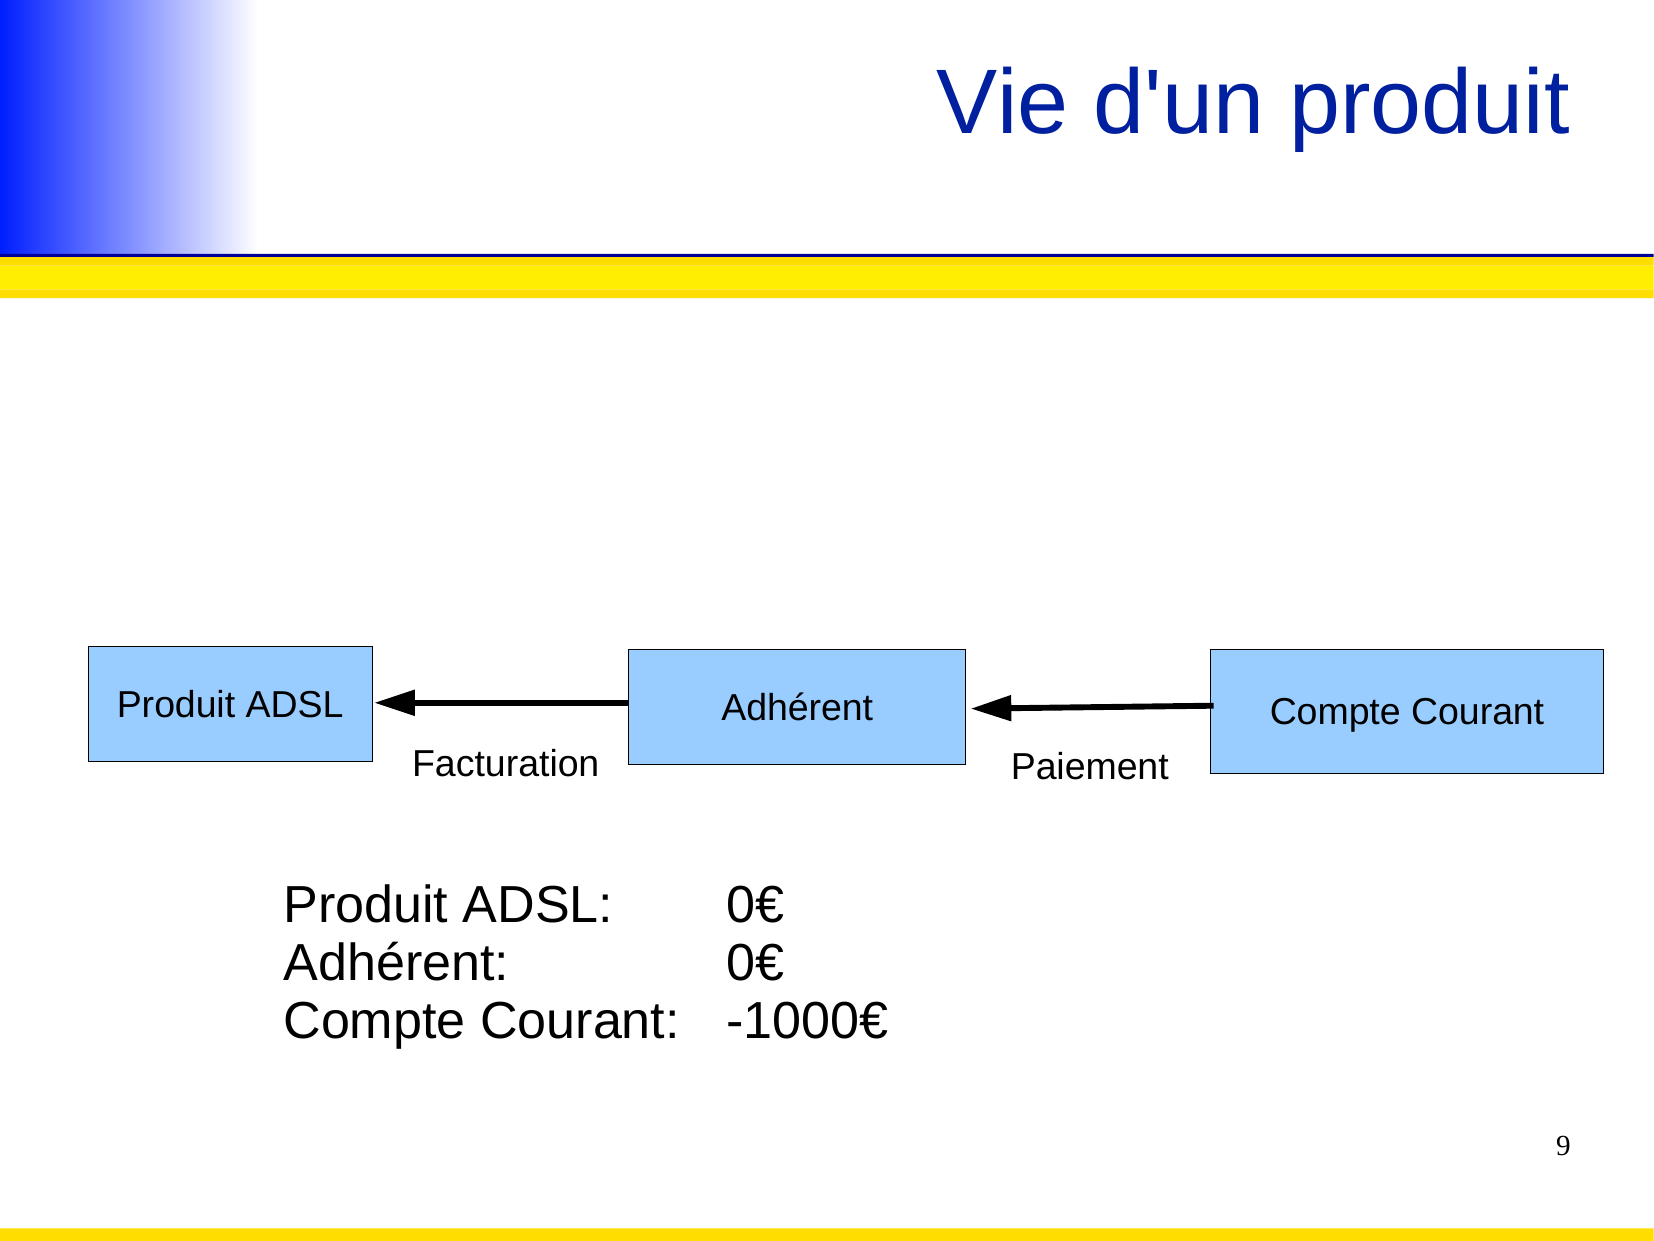

# Vie d'un produit
Produit ADSL
Adhérent
Compte Courant
Facturation
Paiement
Produit ADSL:		0€
Adhérent:			0€
Compte Courant:	-1000€
9